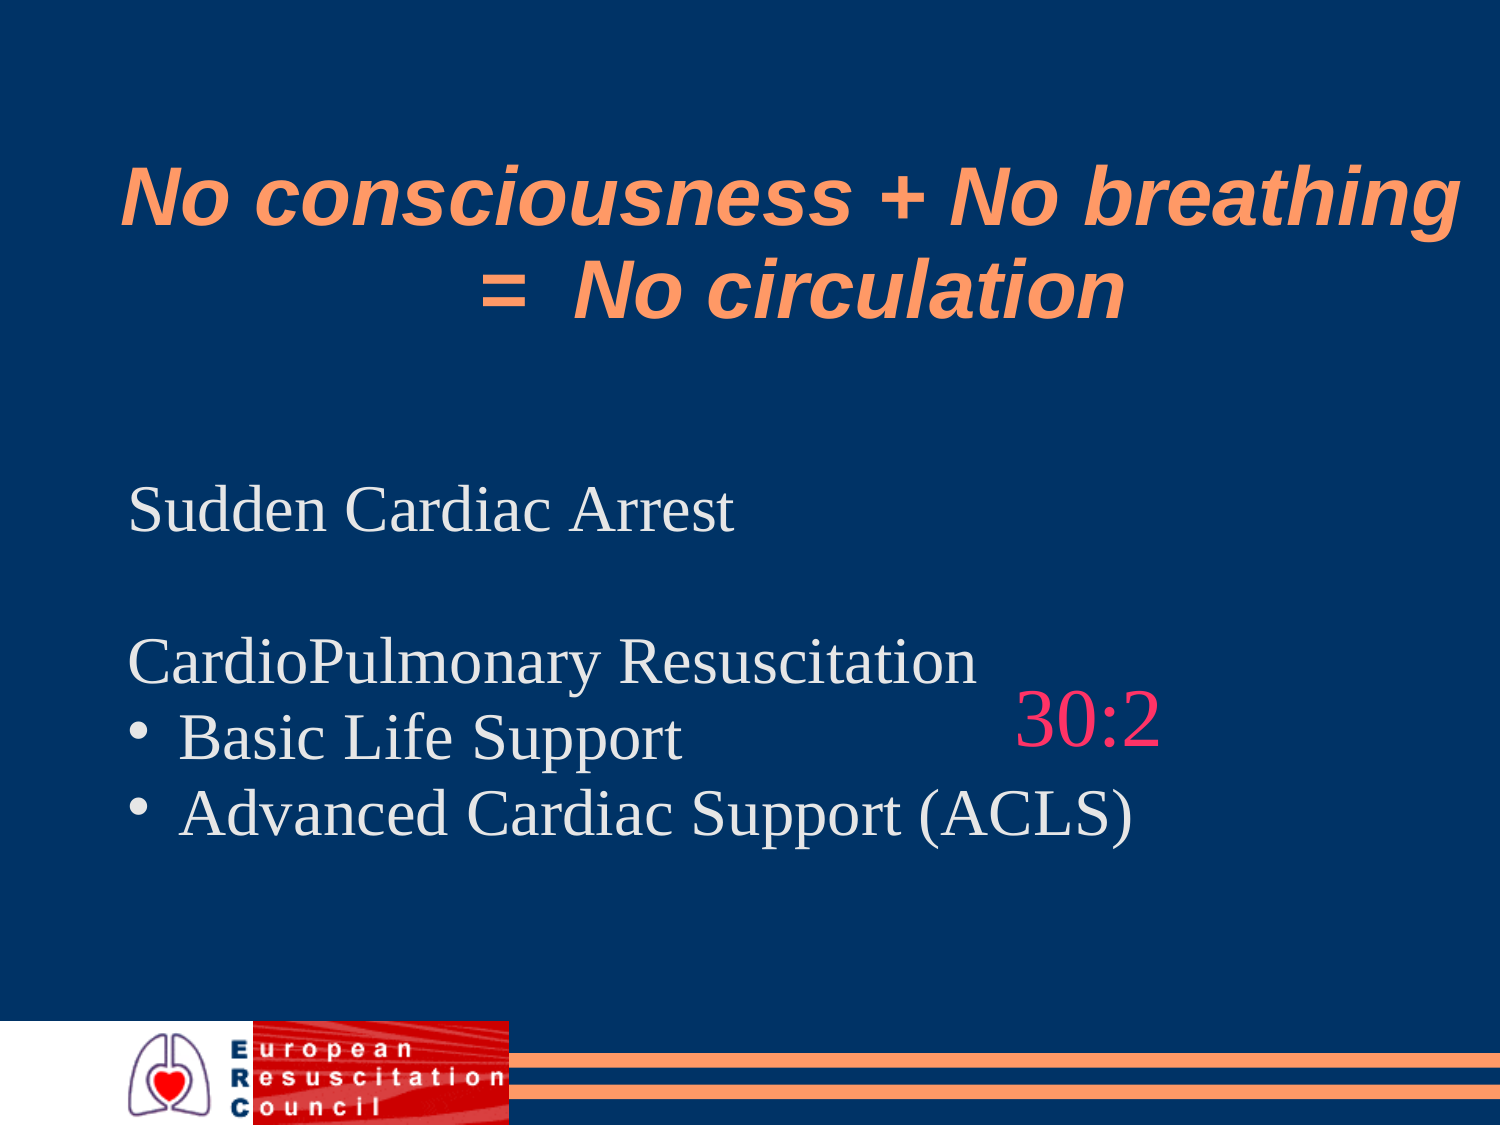

# No consciousness + No breathing = No circulation
Sudden Cardiac Arrest
CardioPulmonary Resuscitation
Basic Life Support
Advanced Cardiac Support (ACLS)
30:2